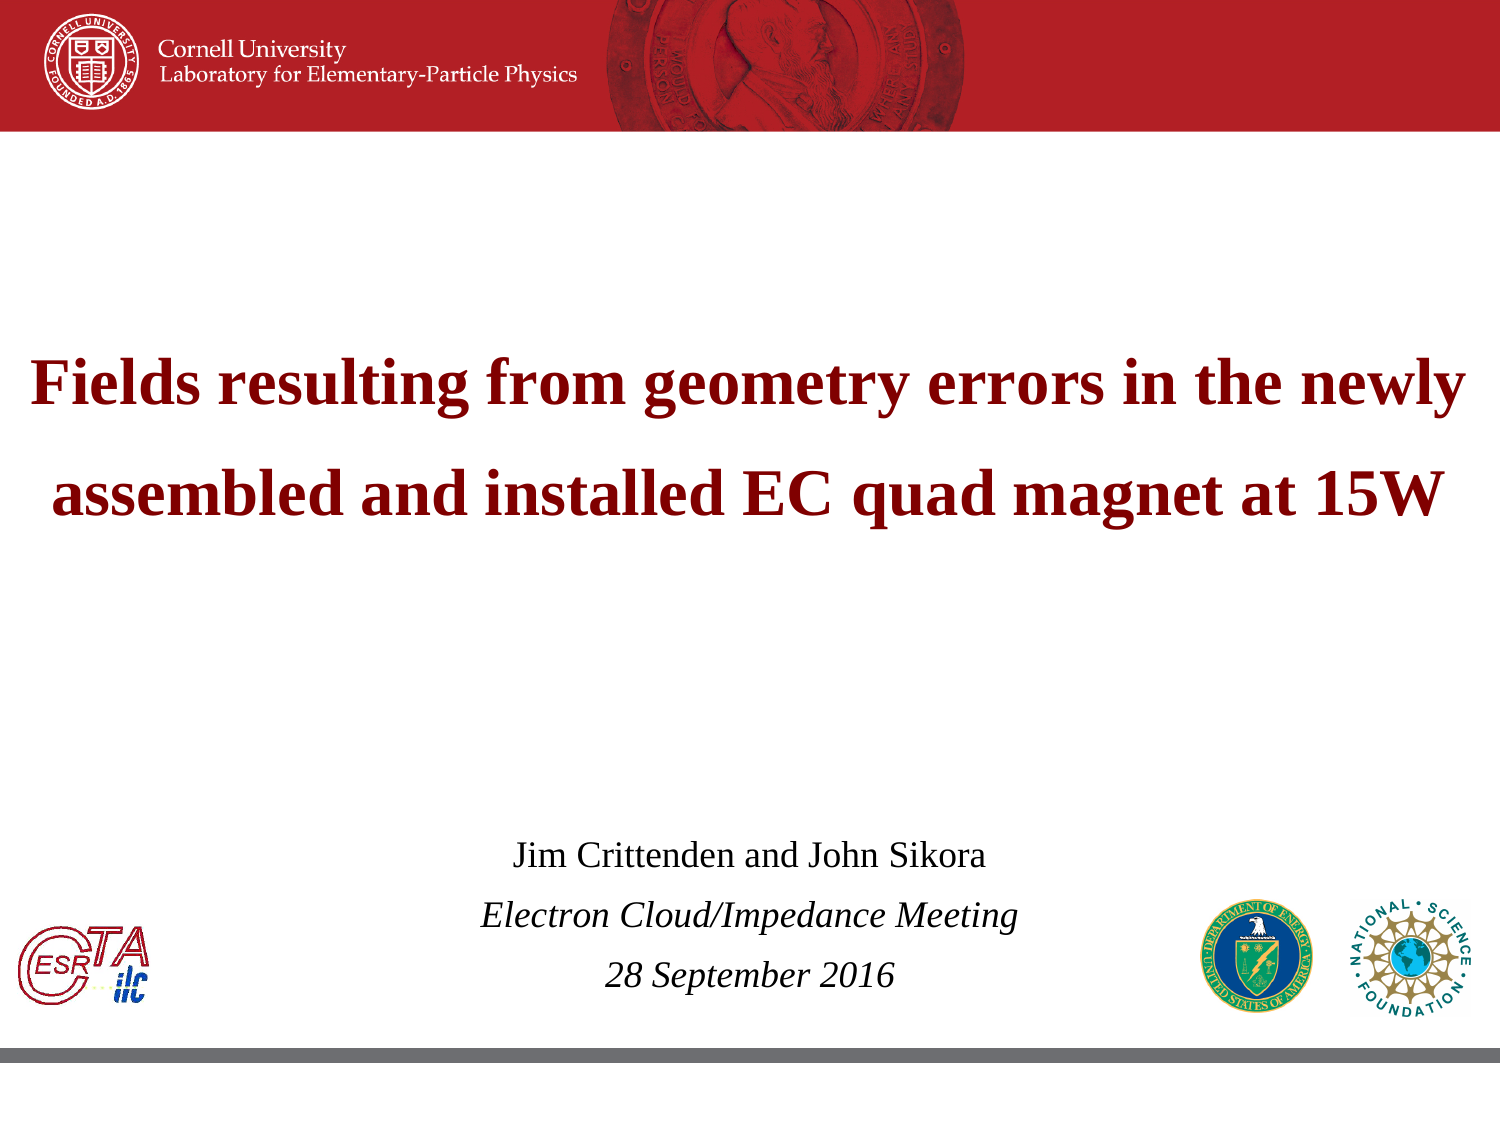

Fields resulting from geometry errors in the newly assembled and installed EC quad magnet at 15W
# Jim Crittenden and John Sikora
Electron Cloud/Impedance Meeting
28 September 2016